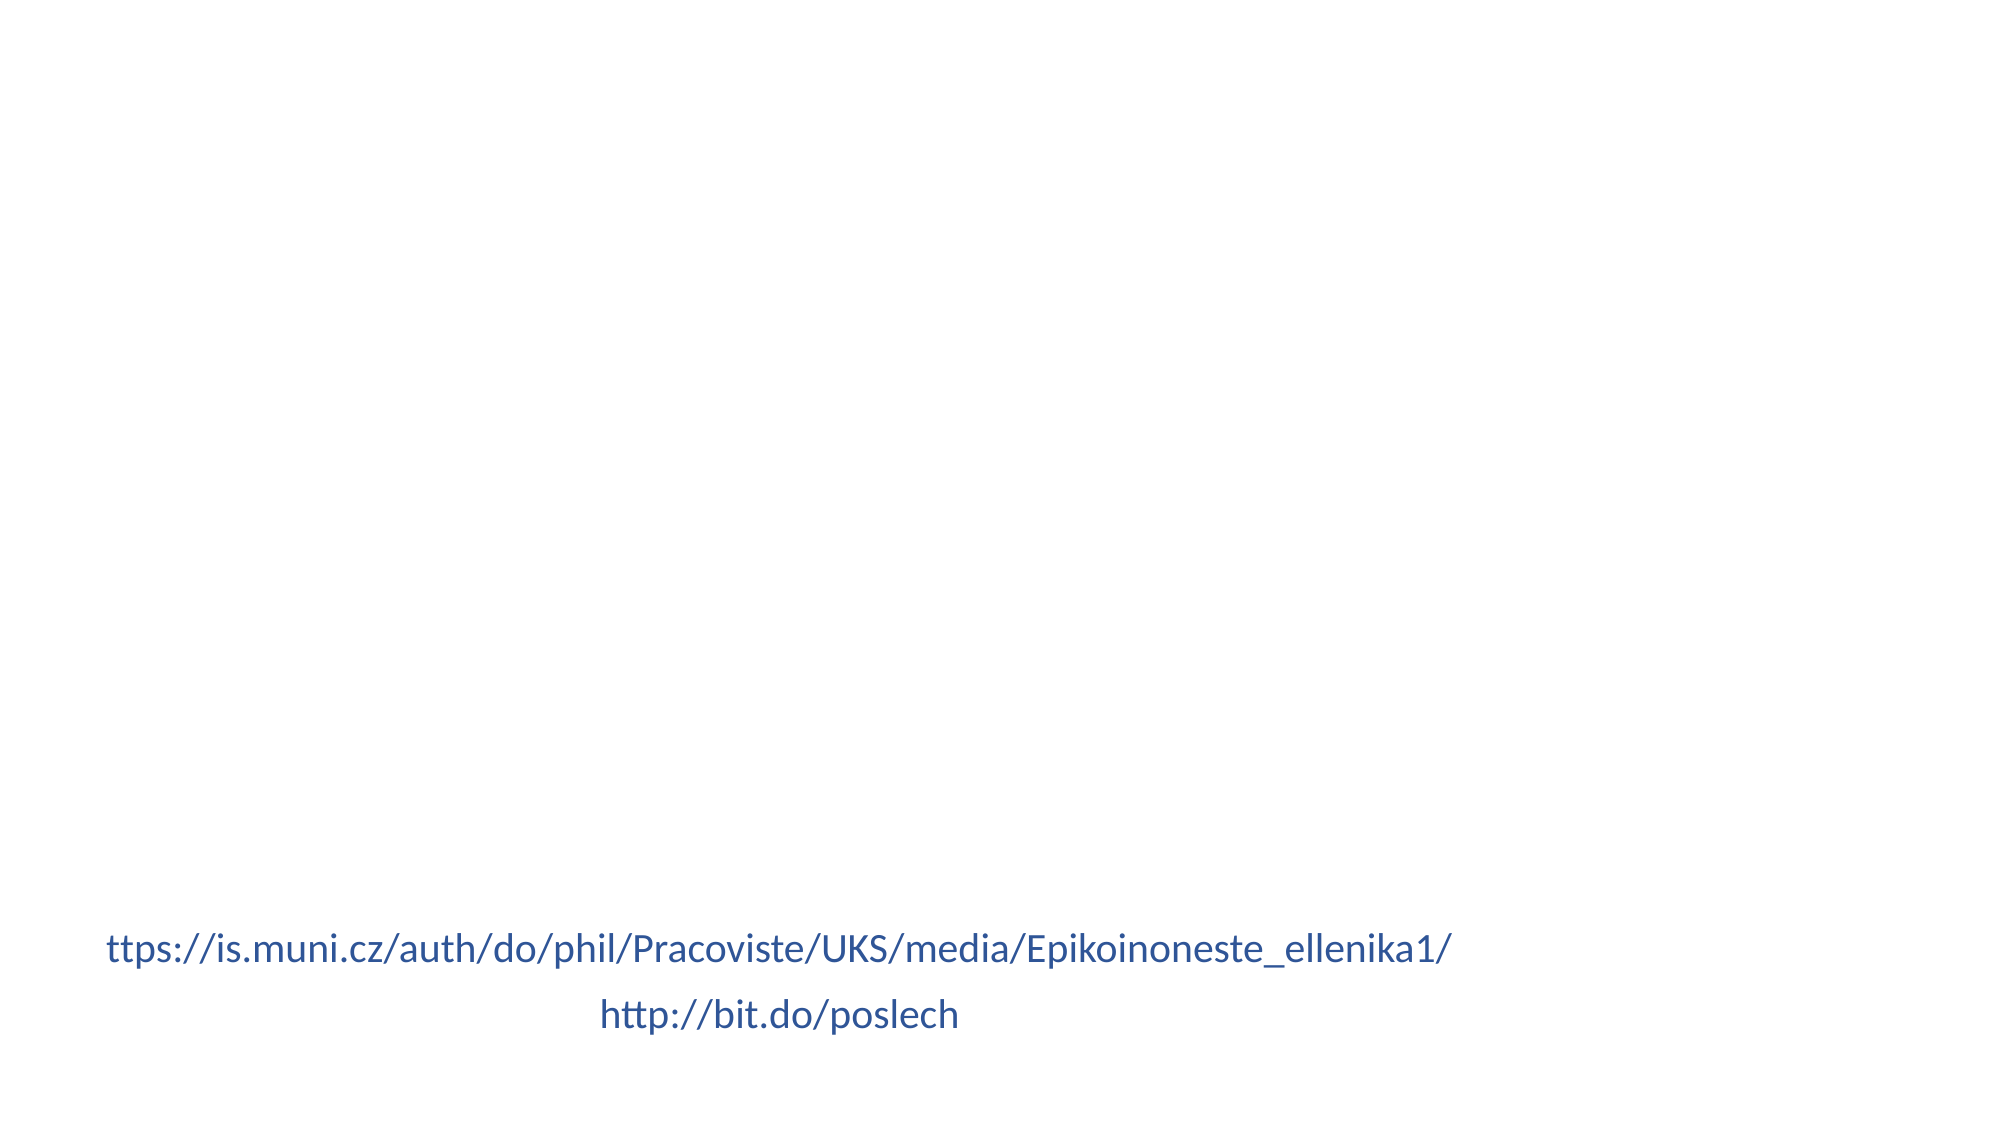

# MED35 Jazykový seminář novořecký I
podzim 2023
Nicole Votavová Sumelidu
ttps://is.muni.cz/auth/do/phil/Pracoviste/UKS/media/Epikoinoneste_ellenika1/
http://bit.do/poslech